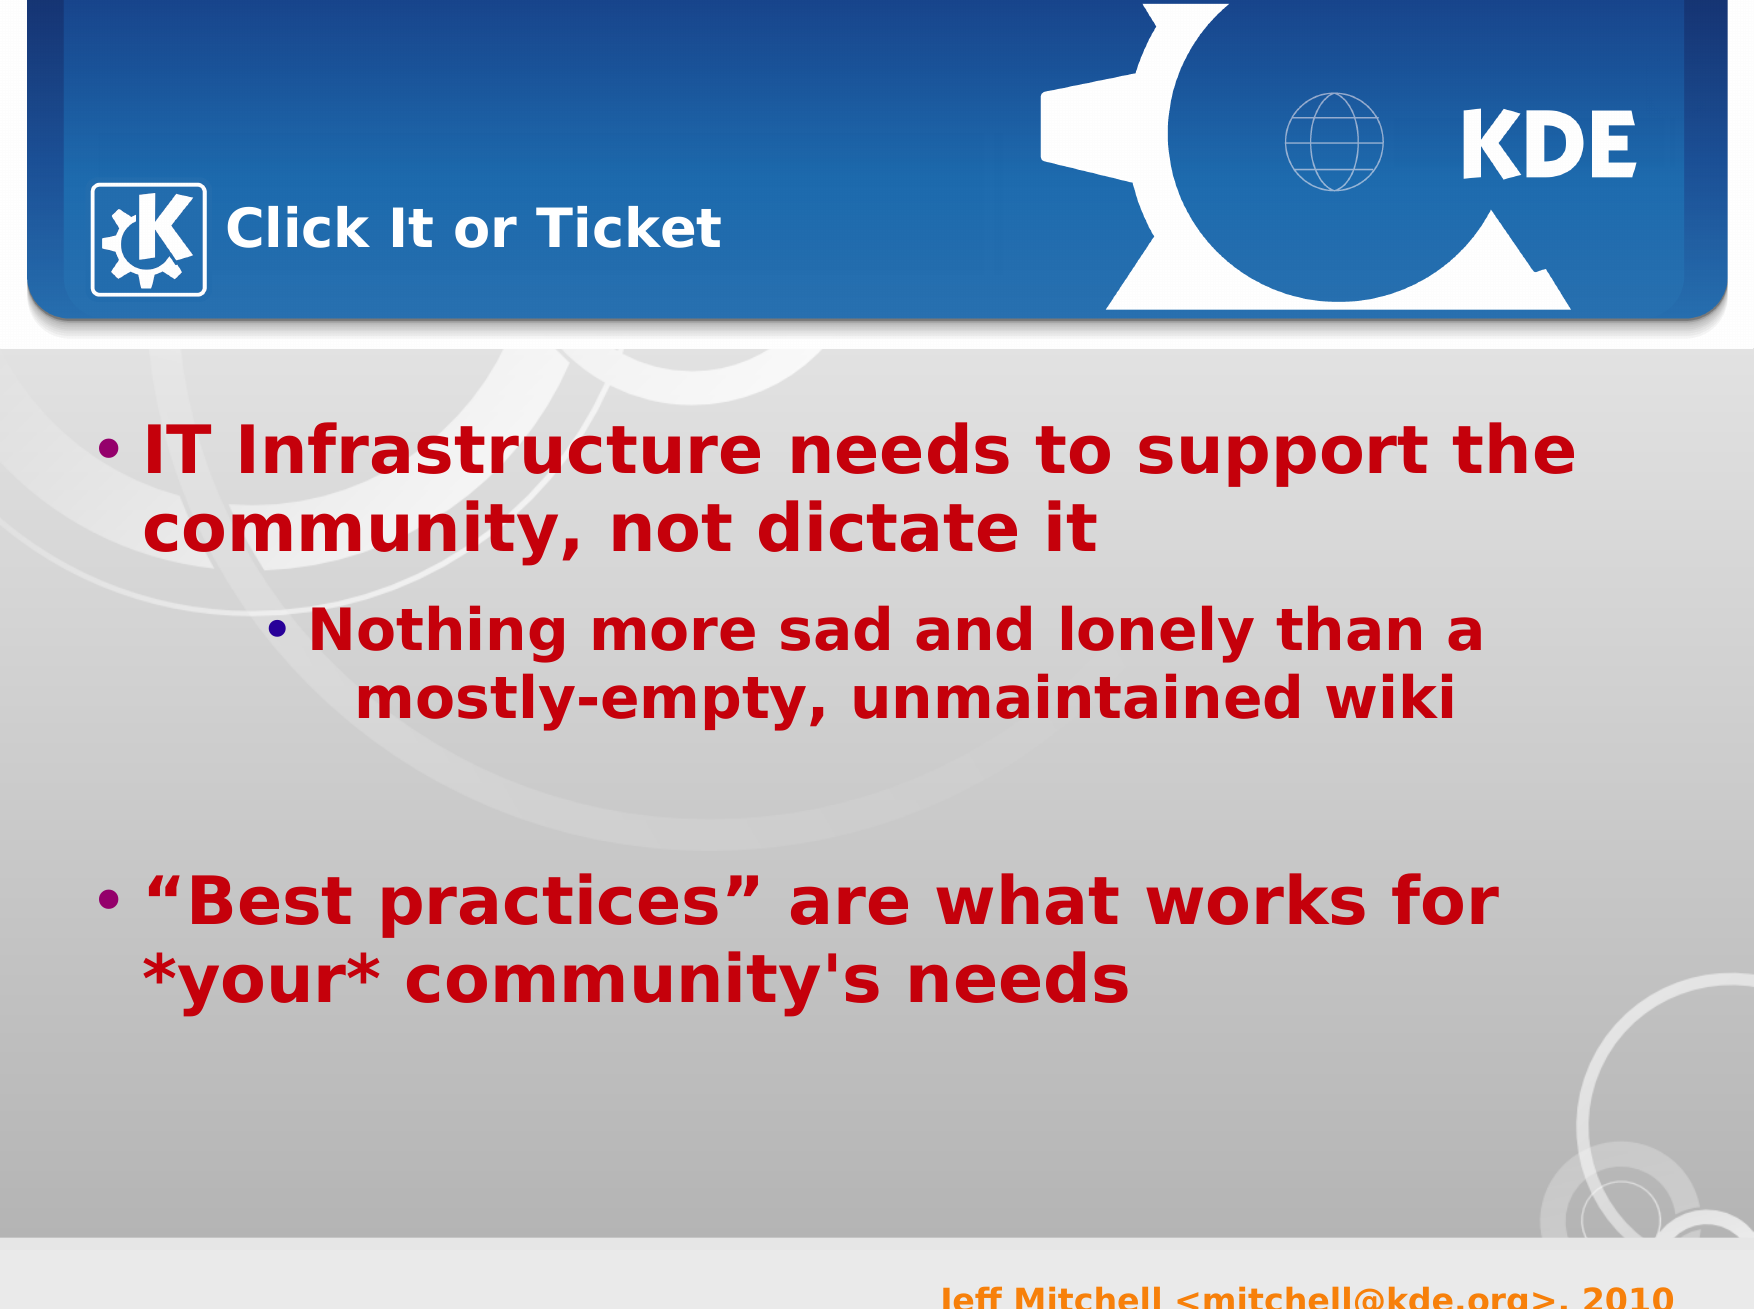

# Click It or Ticket
IT Infrastructure needs to support the community, not dictate it
Nothing more sad and lonely than a mostly-empty, unmaintained wiki
“Best practices” are what works for *your* community's needs